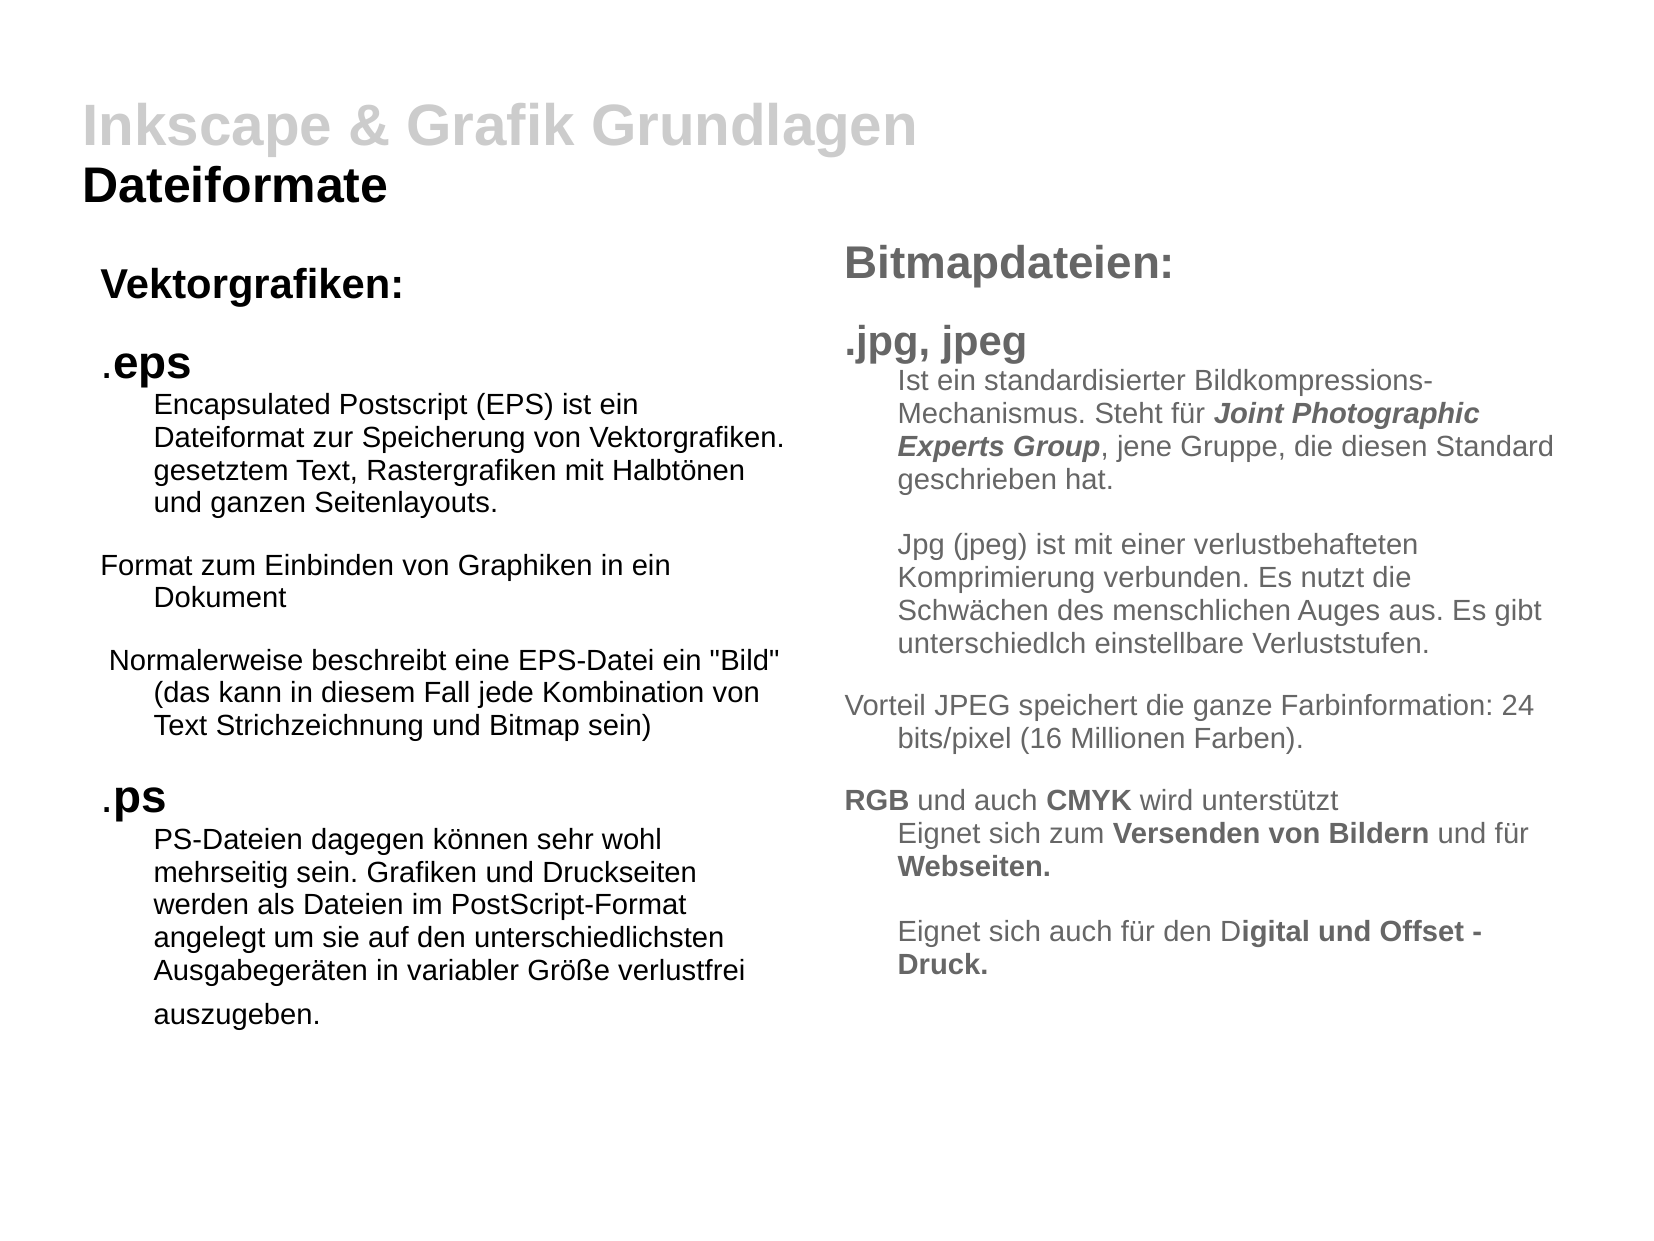

# Inkscape & Grafik Grundlagen Dateiformate
Bitmapdateien:
.jpg, jpeg
Ist ein standardisierter Bildkompressions-Mechanismus. Steht für Joint Photographic Experts Group, jene Gruppe, die diesen Standard geschrieben hat.
Jpg (jpeg) ist mit einer verlustbehafteten Komprimierung verbunden. Es nutzt die Schwächen des menschlichen Auges aus. Es gibt unterschiedlch einstellbare Verluststufen.
Vorteil JPEG speichert die ganze Farbinformation: 24 bits/pixel (16 Millionen Farben).
RGB und auch CMYK wird unterstützt
Eignet sich zum Versenden von Bildern und für Webseiten.
Eignet sich auch für den Digital und Offset -Druck.
Vektorgrafiken:
.eps
Encapsulated Postscript (EPS) ist ein Dateiformat zur Speicherung von Vektorgrafiken. gesetztem Text, Rastergrafiken mit Halbtönen und ganzen Seitenlayouts.
Format zum Einbinden von Graphiken in ein Dokument
 Normalerweise beschreibt eine EPS-Datei ein "Bild" (das kann in diesem Fall jede Kombination von Text Strichzeichnung und Bitmap sein)
.ps
PS-Dateien dagegen können sehr wohl mehrseitig sein. Grafiken und Druckseiten werden als Dateien im PostScript-Format angelegt um sie auf den unterschiedlichsten Ausgabegeräten in variabler Größe verlustfrei
auszugeben.